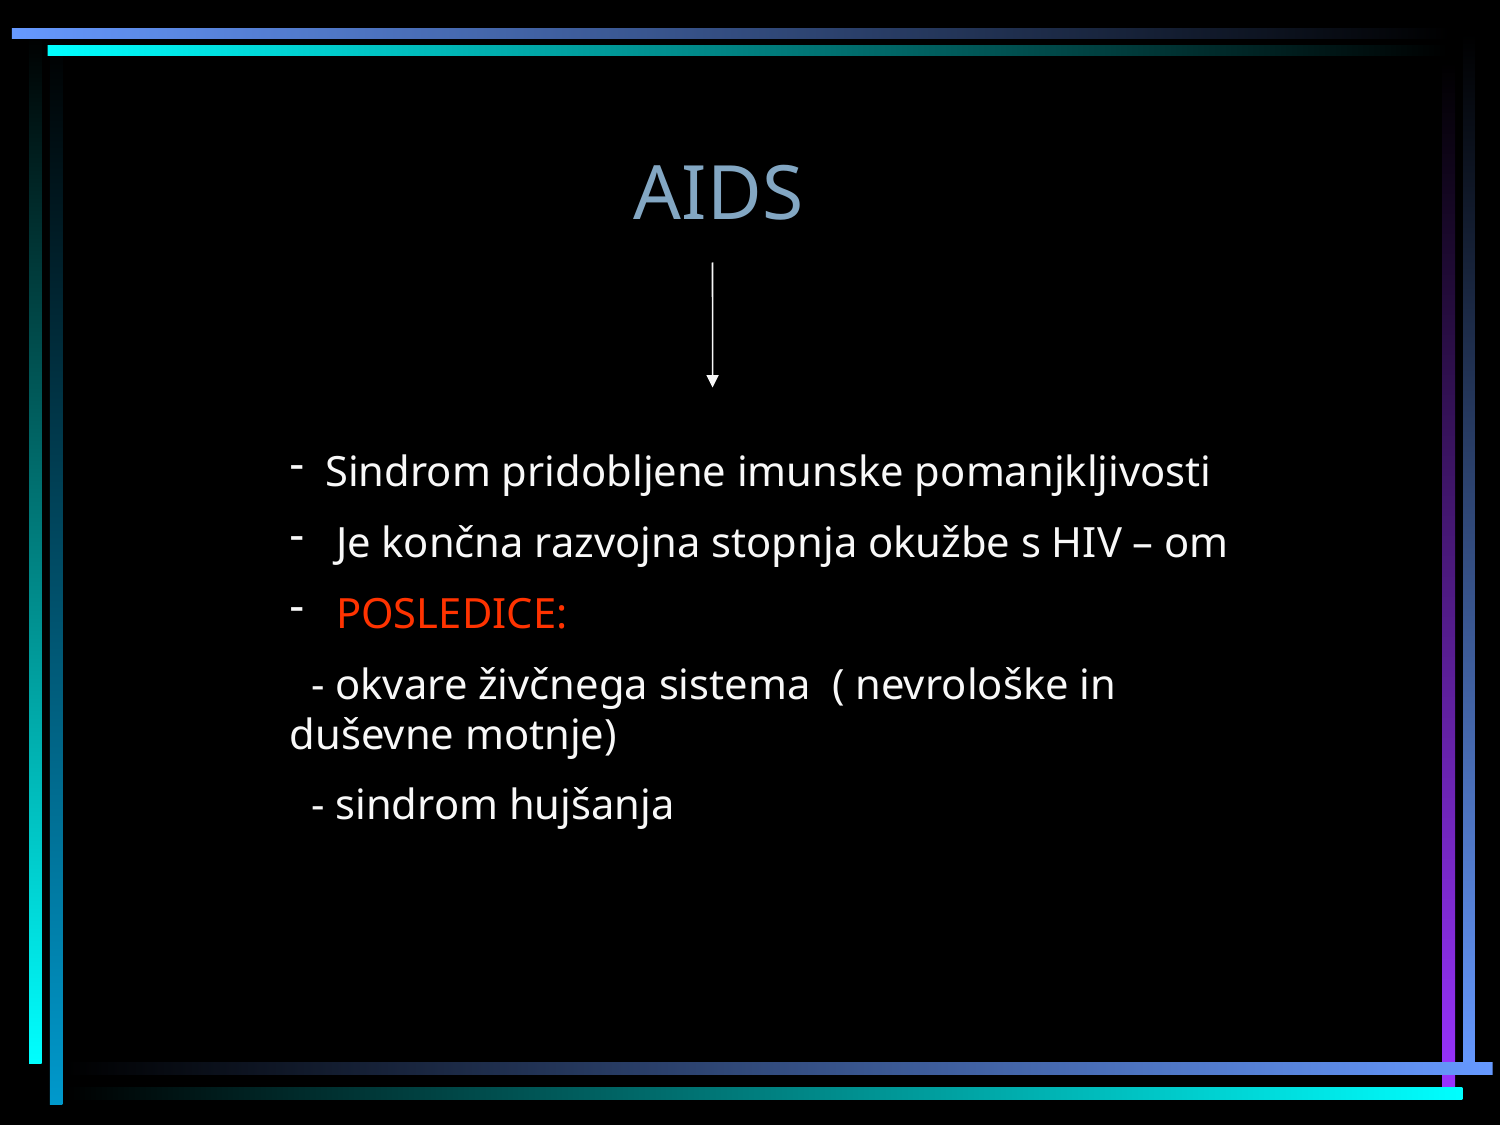

AIDS
Sindrom pridobljene imunske pomanjkljivosti
 Je končna razvojna stopnja okužbe s HIV – om
 POSLEDICE:
 - okvare živčnega sistema ( nevrološke in duševne motnje)
 - sindrom hujšanja